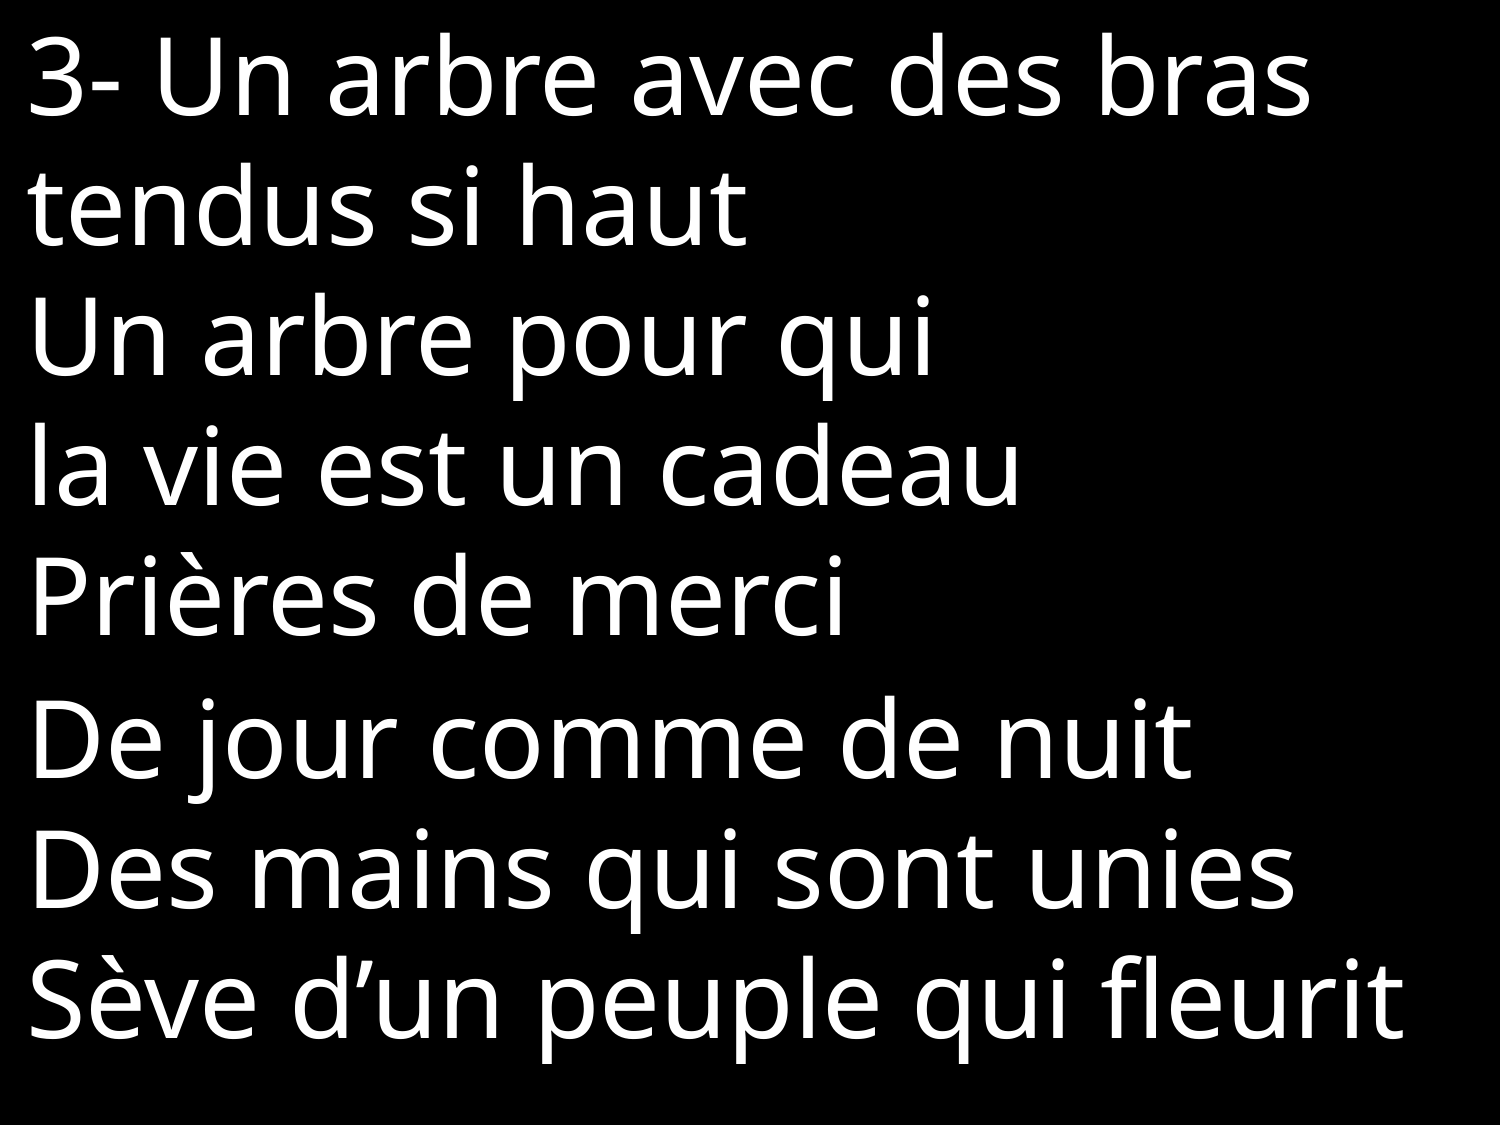

3- Un arbre avec des bras tendus si haut
Un arbre pour qui
la vie est un cadeau
Prières de merci
De jour comme de nuit Des mains qui sont unies Sève d’un peuple qui fleurit
#